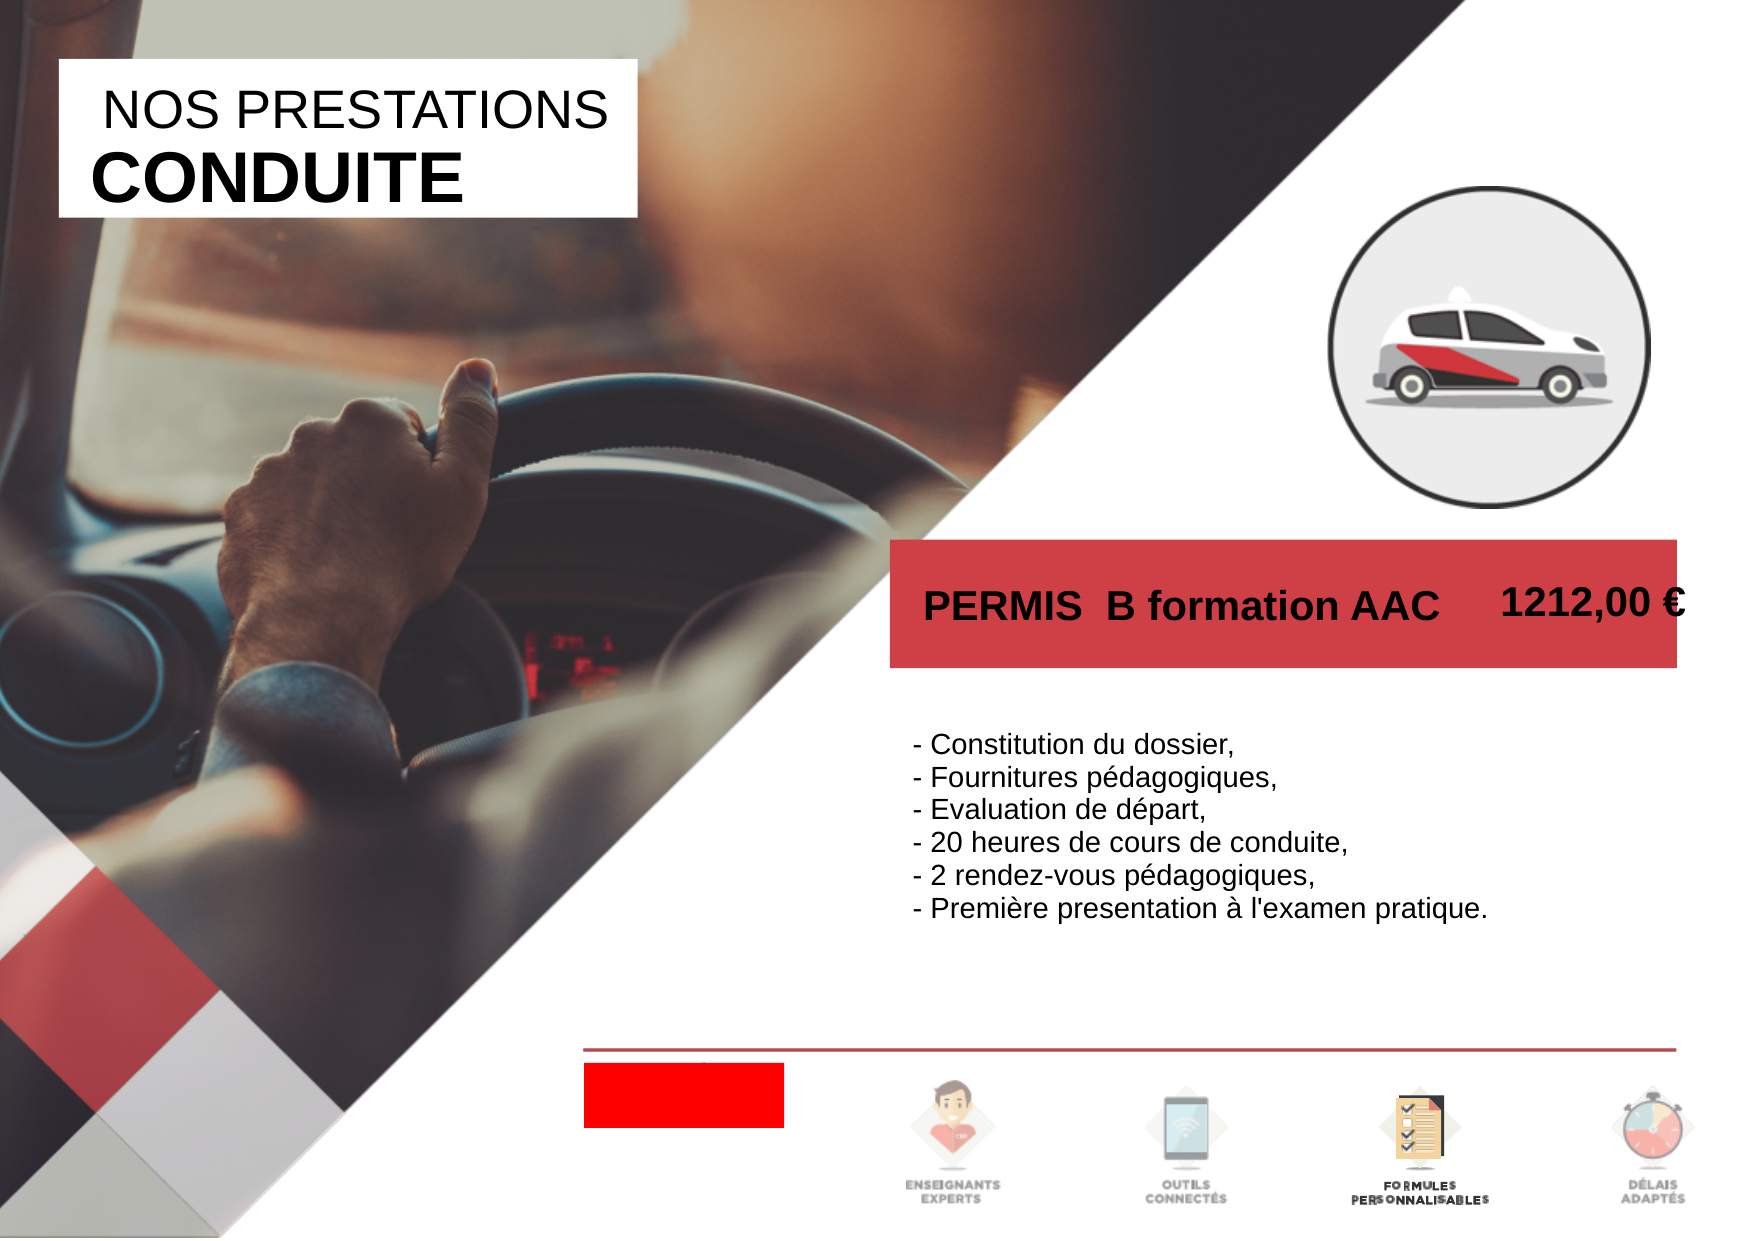

NOS PRESTATIONS
CONDUITE
1212,00 €
PERMIS B formation AAC
- Constitution du dossier,
- Fournitures pédagogiques,
- Evaluation de départ,
- 20 heures de cours de conduite,
- 2 rendez-vous pédagogiques,
- Première presentation à l'examen pratique.